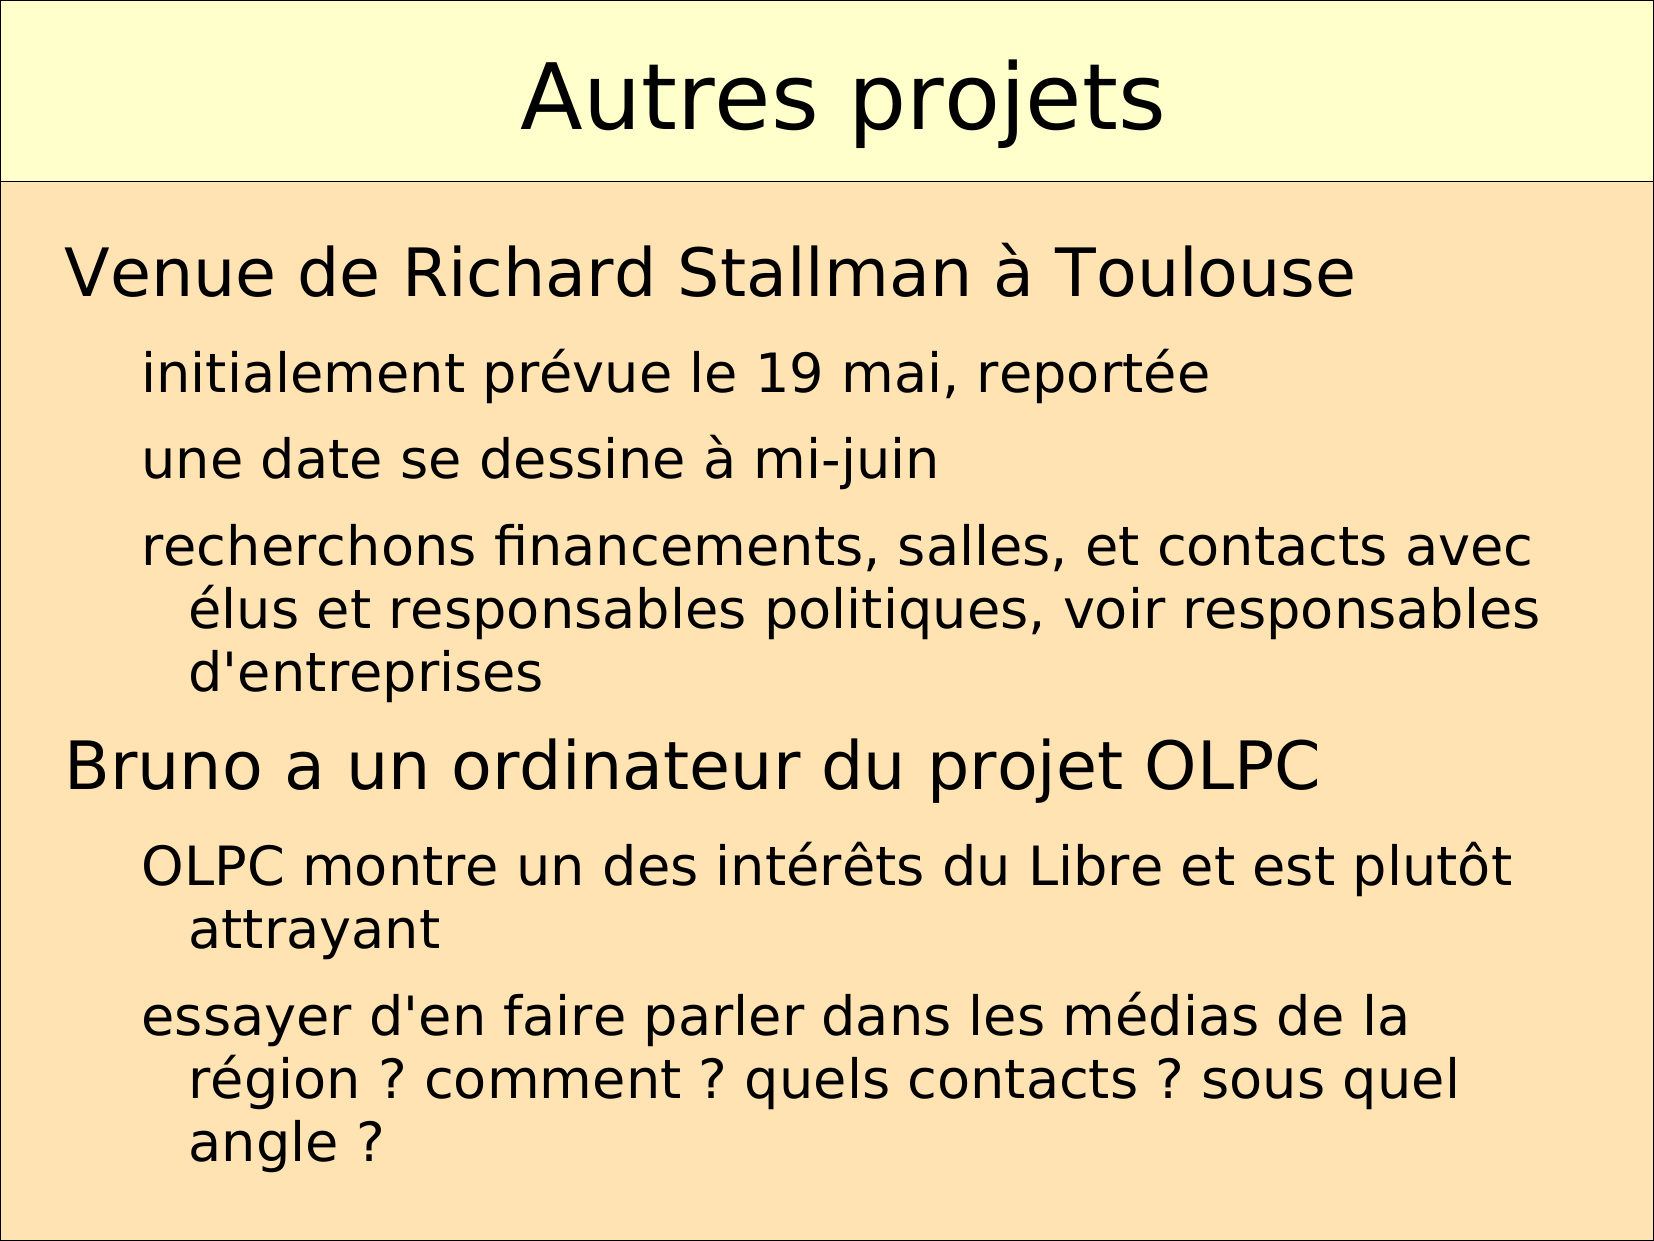

# Autres projets
Venue de Richard Stallman à Toulouse
initialement prévue le 19 mai, reportée
une date se dessine à mi-juin
recherchons financements, salles, et contacts avec élus et responsables politiques, voir responsables d'entreprises
Bruno a un ordinateur du projet OLPC
OLPC montre un des intérêts du Libre et est plutôt attrayant
essayer d'en faire parler dans les médias de la région ? comment ? quels contacts ? sous quel angle ?